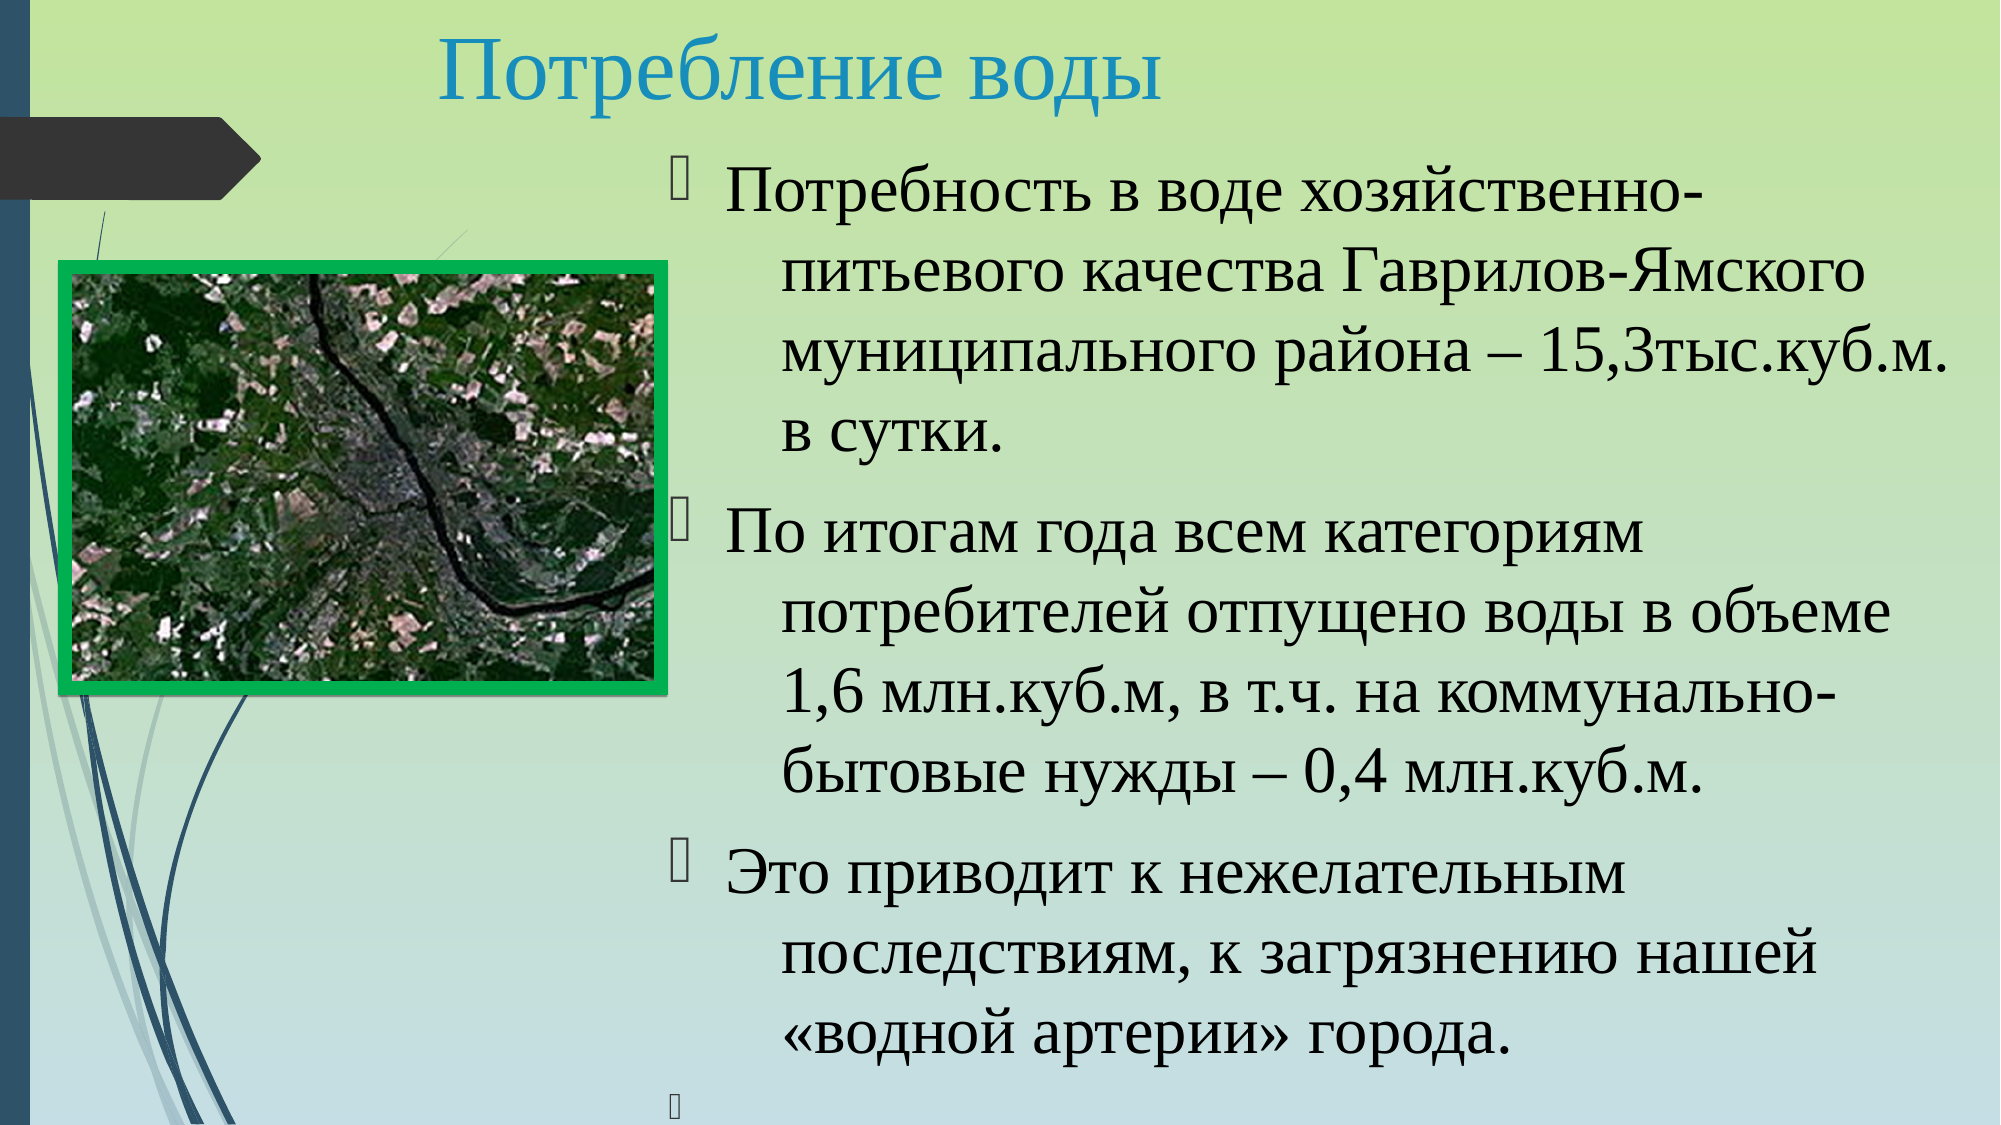

# Потребление воды
Потребность в воде хозяйственно-питьевого качества Гаврилов-Ямского муниципального района – 15,3тыс.куб.м. в сутки.
По итогам года всем категориям потребителей отпущено воды в объеме 1,6 млн.куб.м, в т.ч. на коммунально-бытовые нужды – 0,4 млн.куб.м.
Это приводит к нежелательным последствиям, к загрязнению нашей «водной артерии» города.